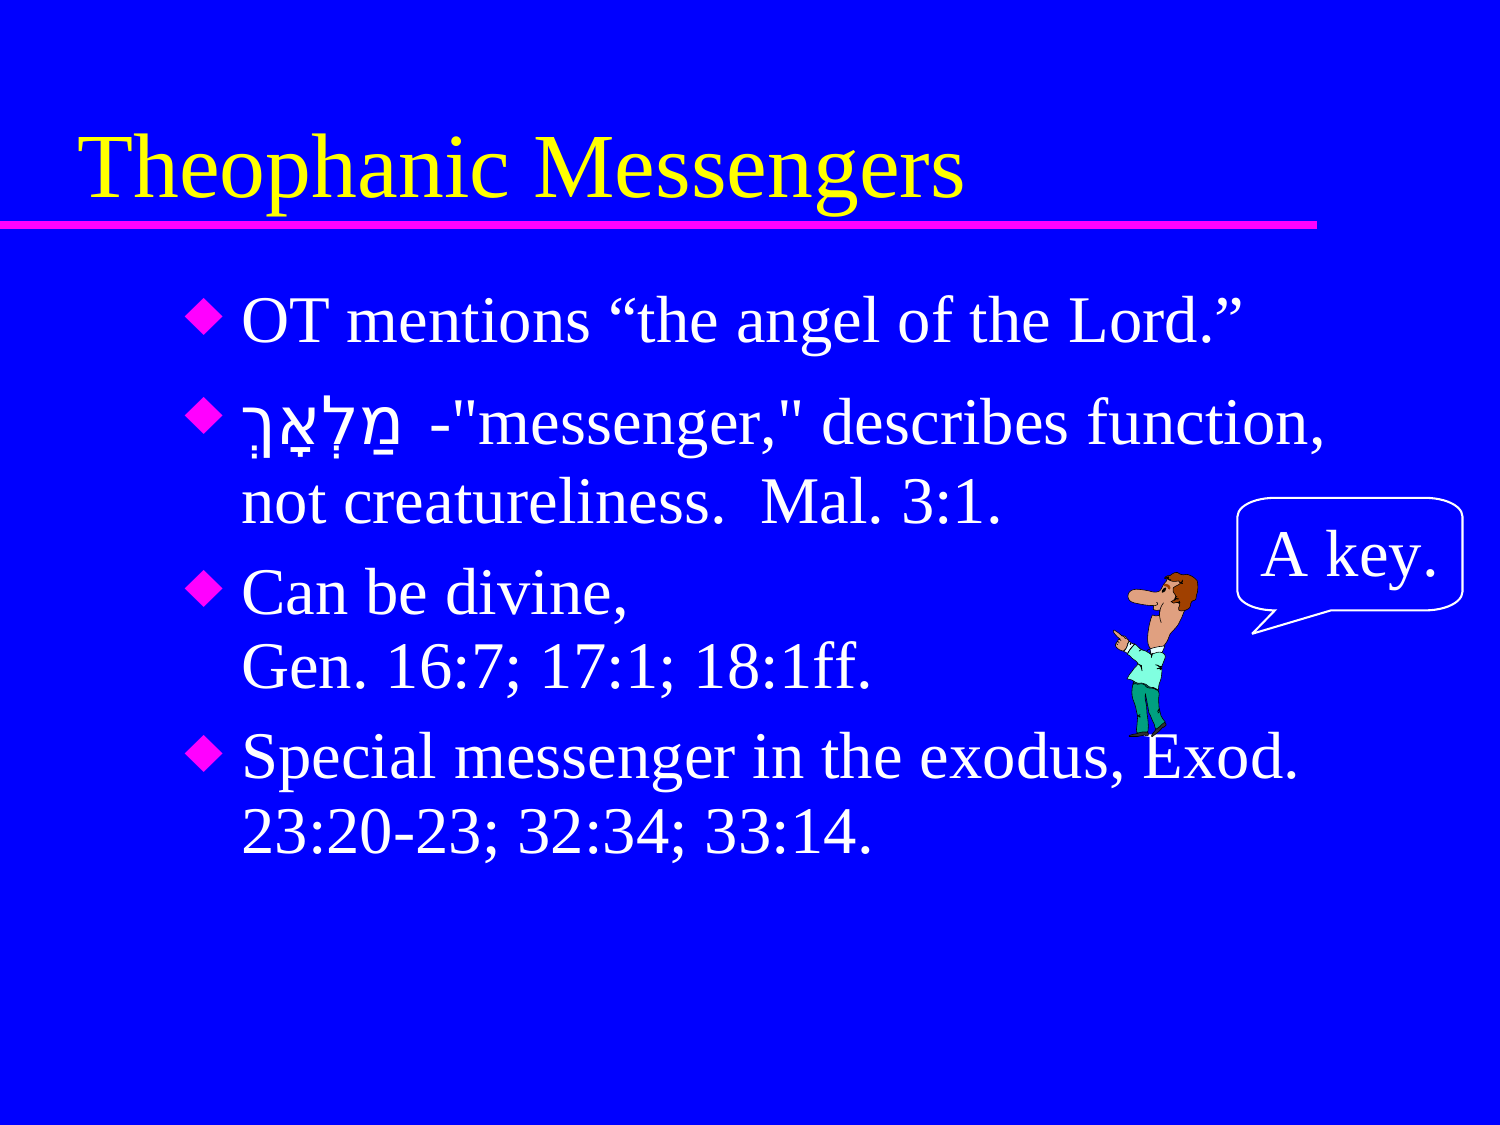

# Theophanic Messengers
OT mentions “the angel of the Lord.”
מַלְאָךְ -"messenger," describes function, not creatureliness. Mal. 3:1.
Can be divine,
Gen. 16:7; 17:1; 18:1ff.
Special messenger in the exodus, Exod. 23:20-23; 32:34; 33:14.
A key.